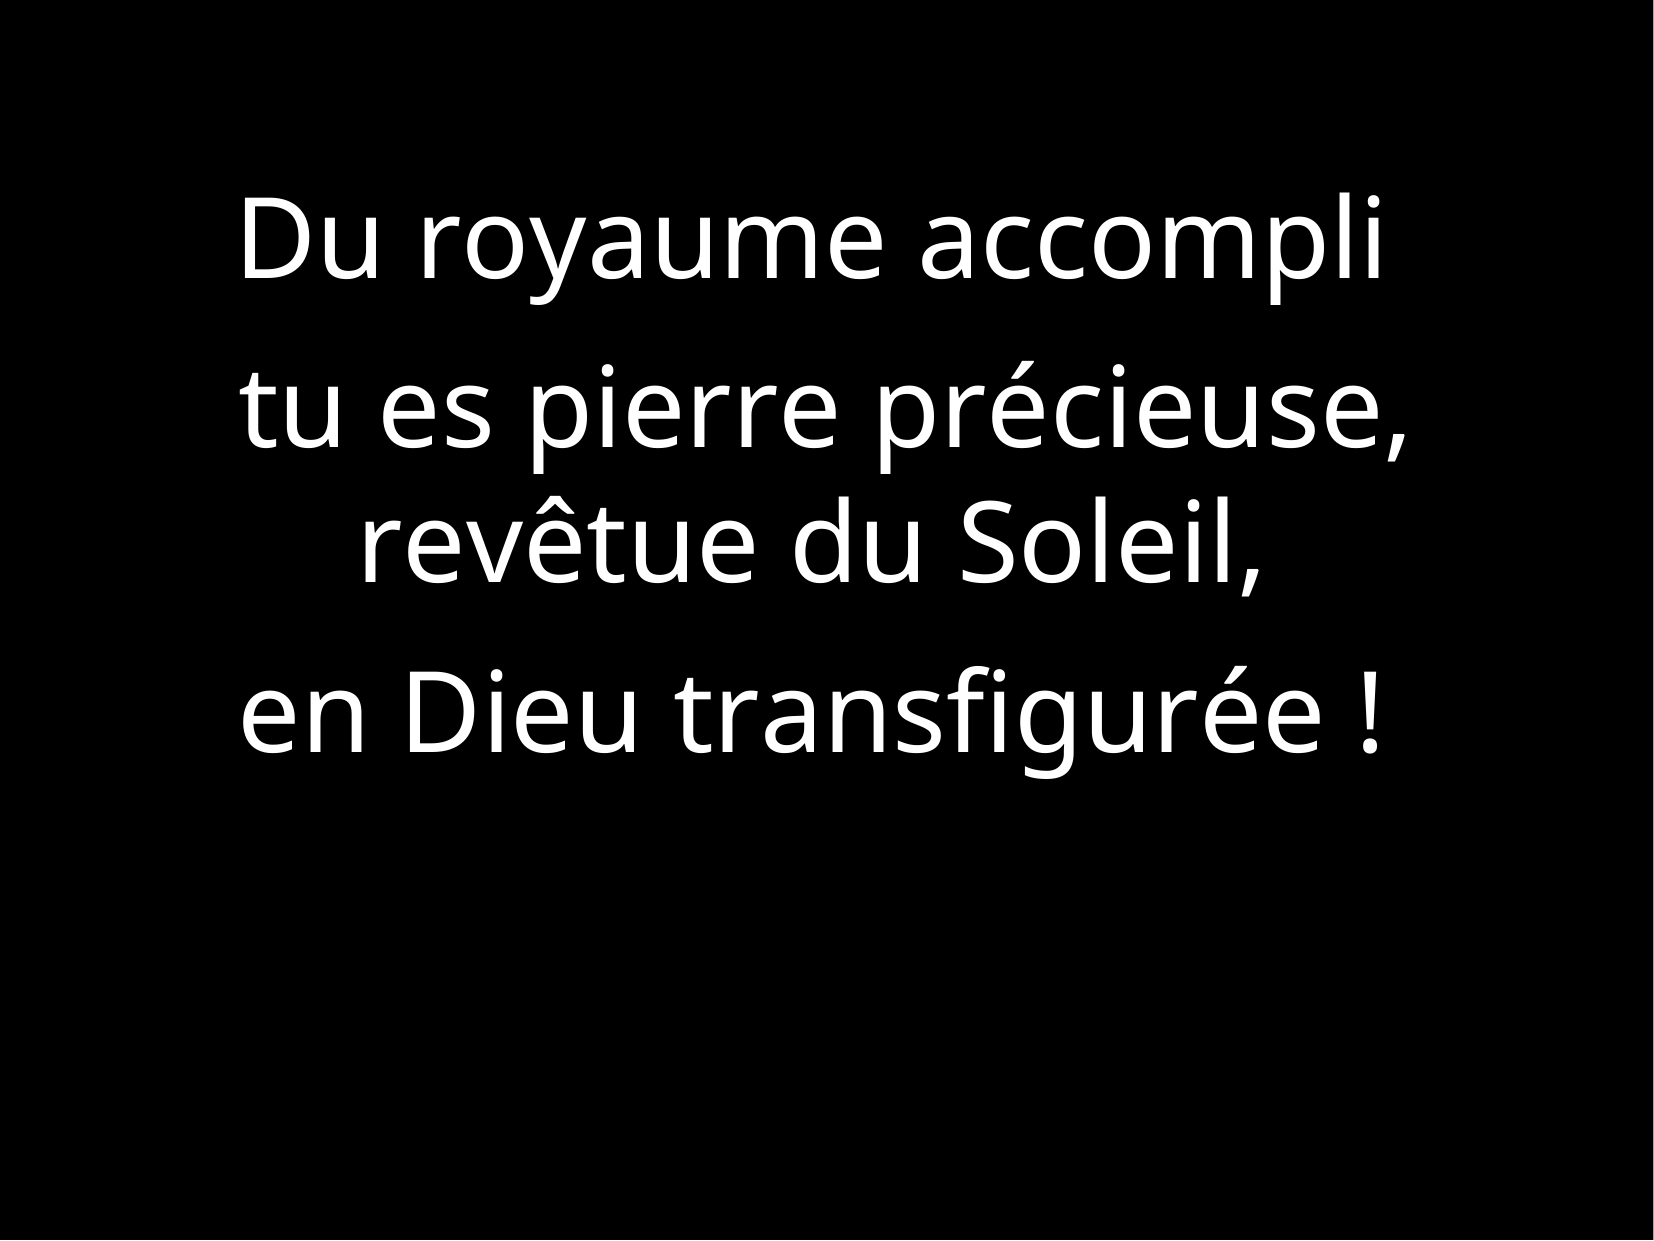

# Du royaume accompli
tu es pierre précieuse, revêtue du Soleil,
en Dieu transfigurée !